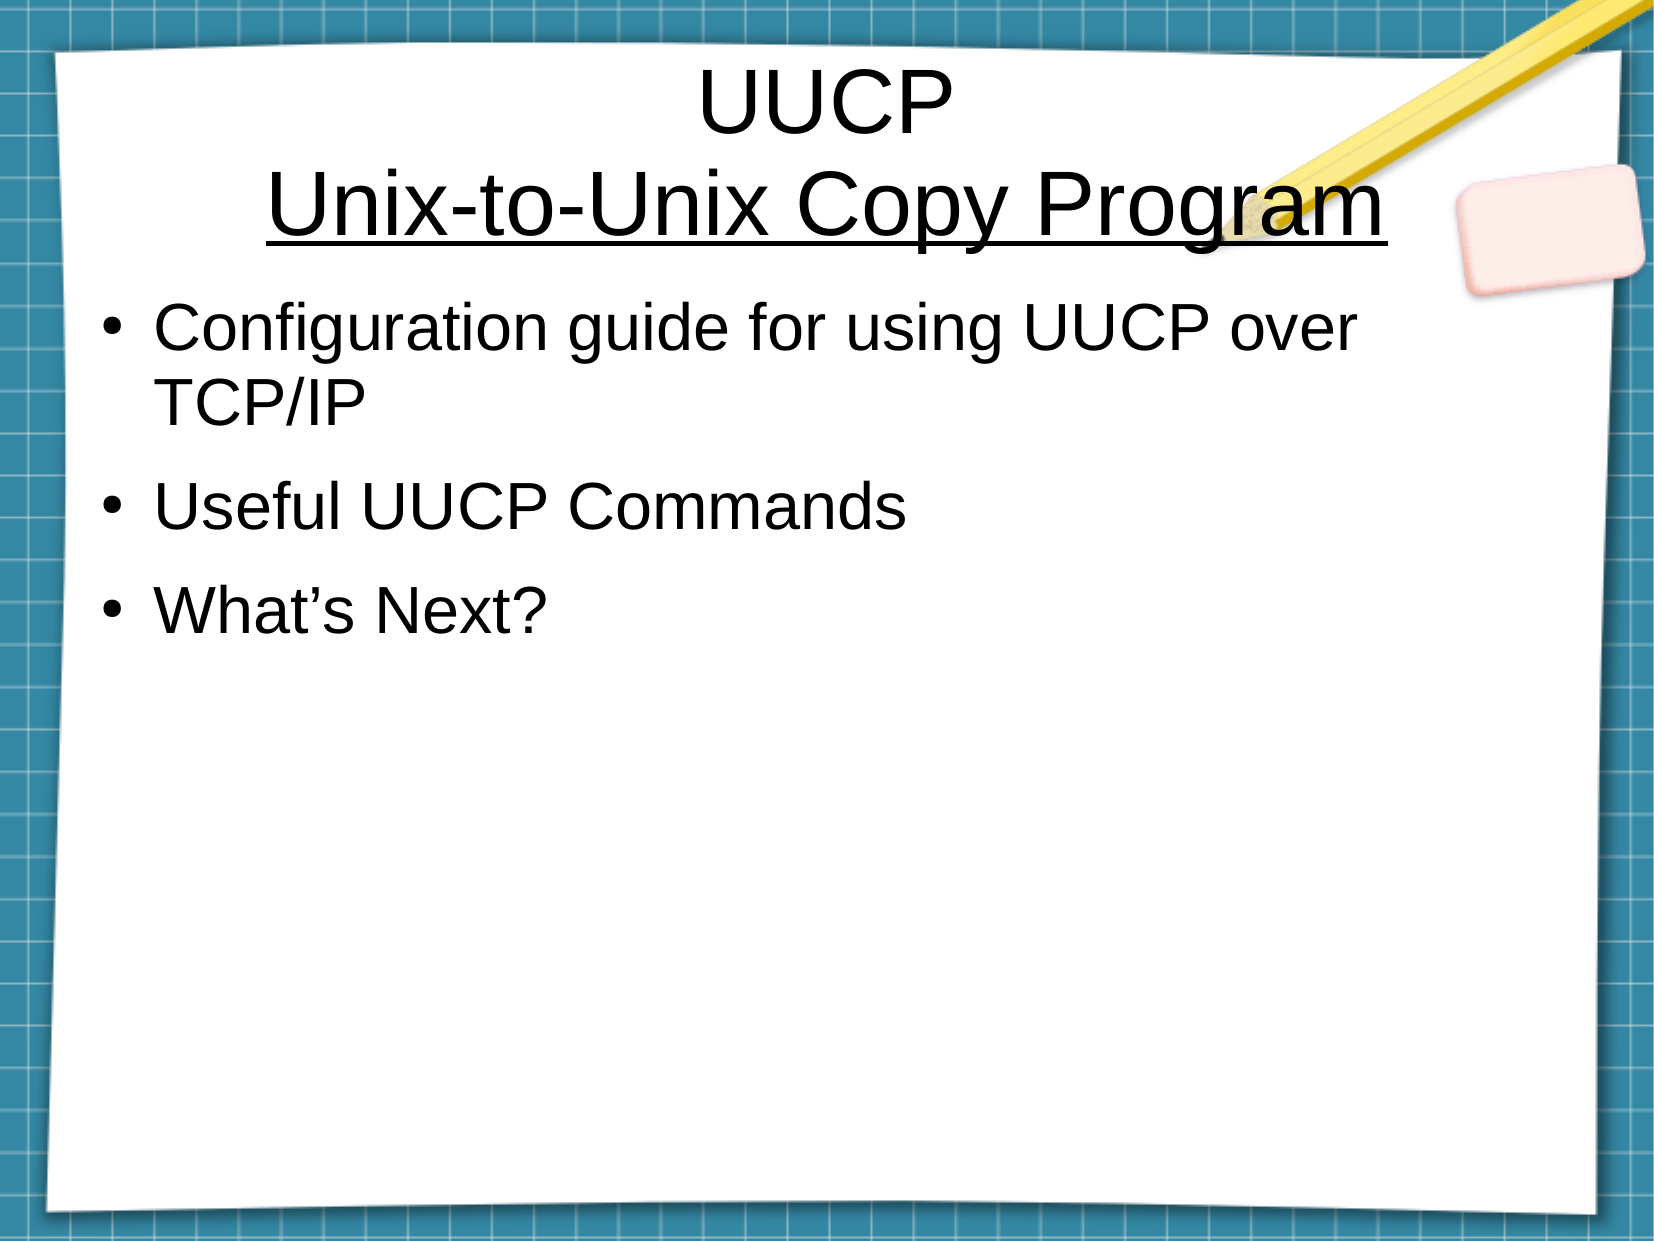

# UUCP Unix-to-Unix Copy Program
Configuration guide for using UUCP over TCP/IP
Useful UUCP Commands
What’s Next?